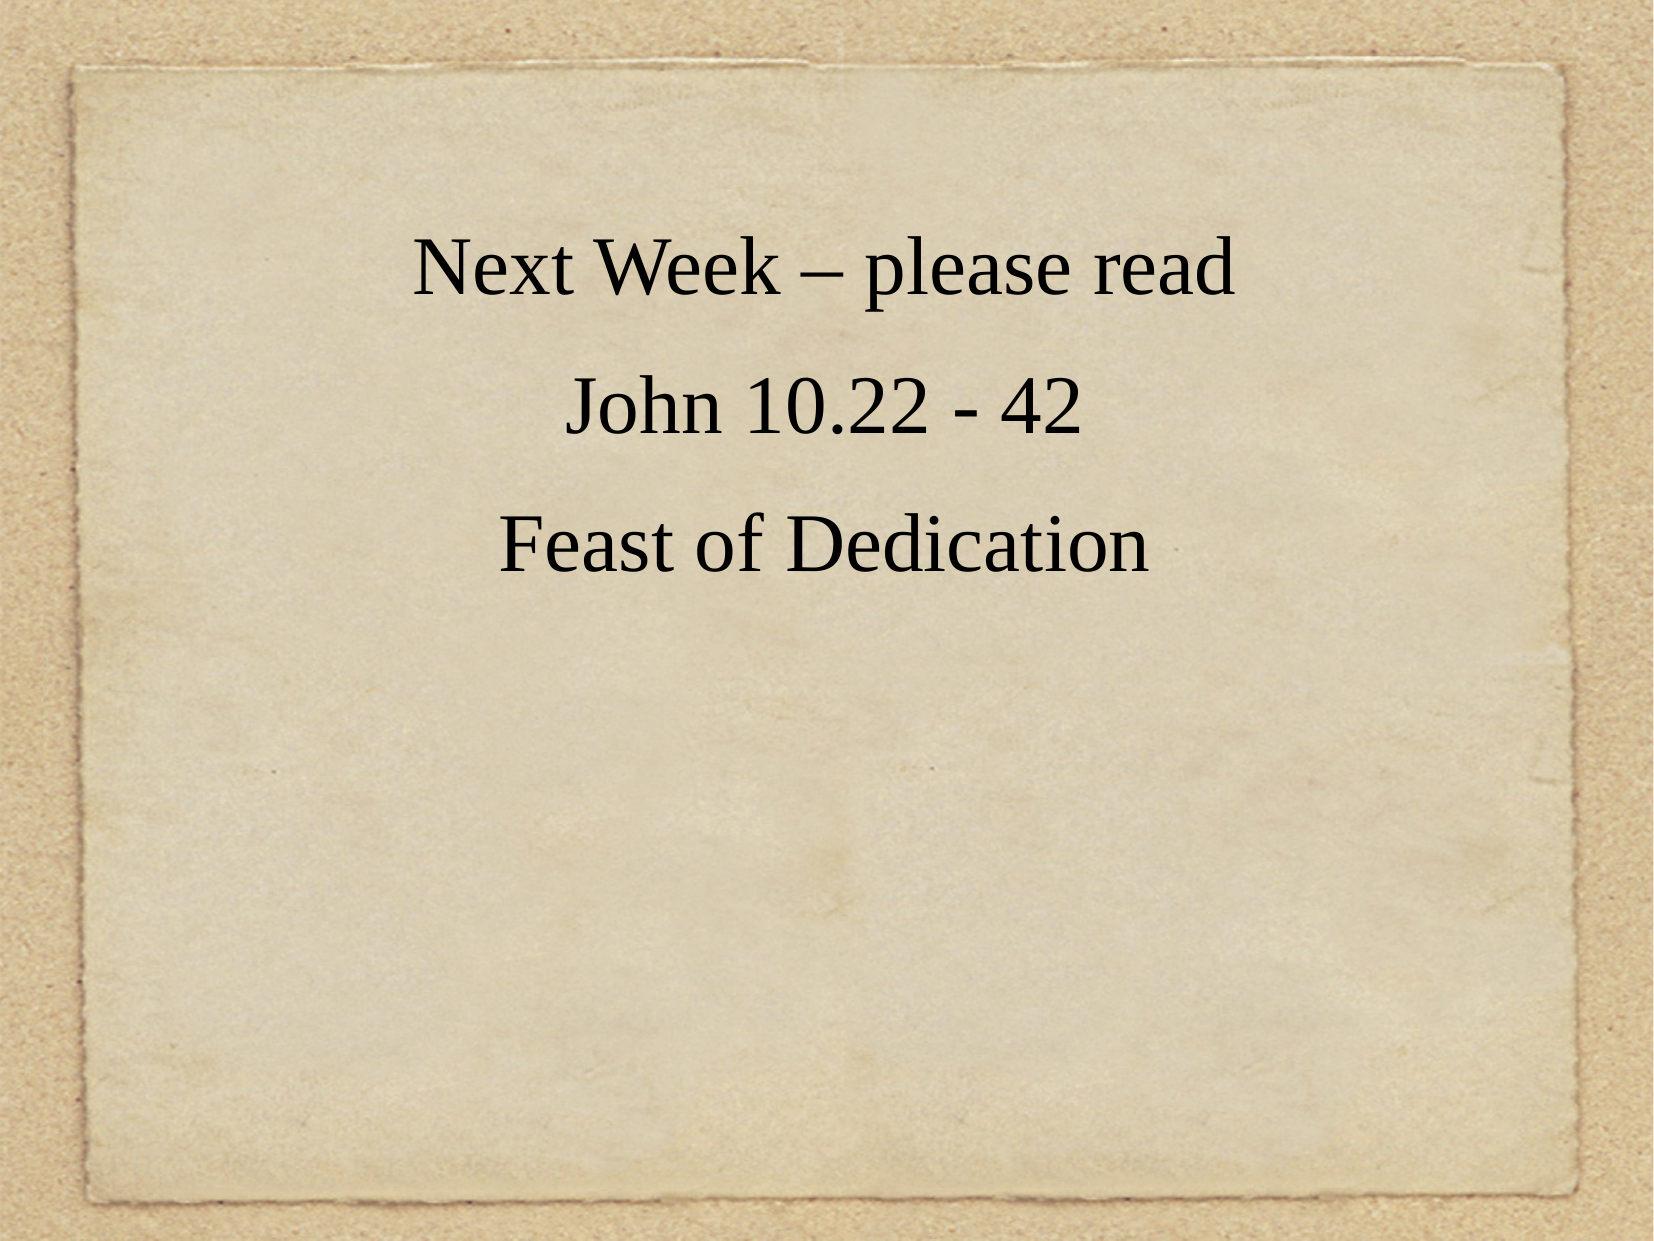

Next Week – please read
John 10.22 - 42
Feast of Dedication